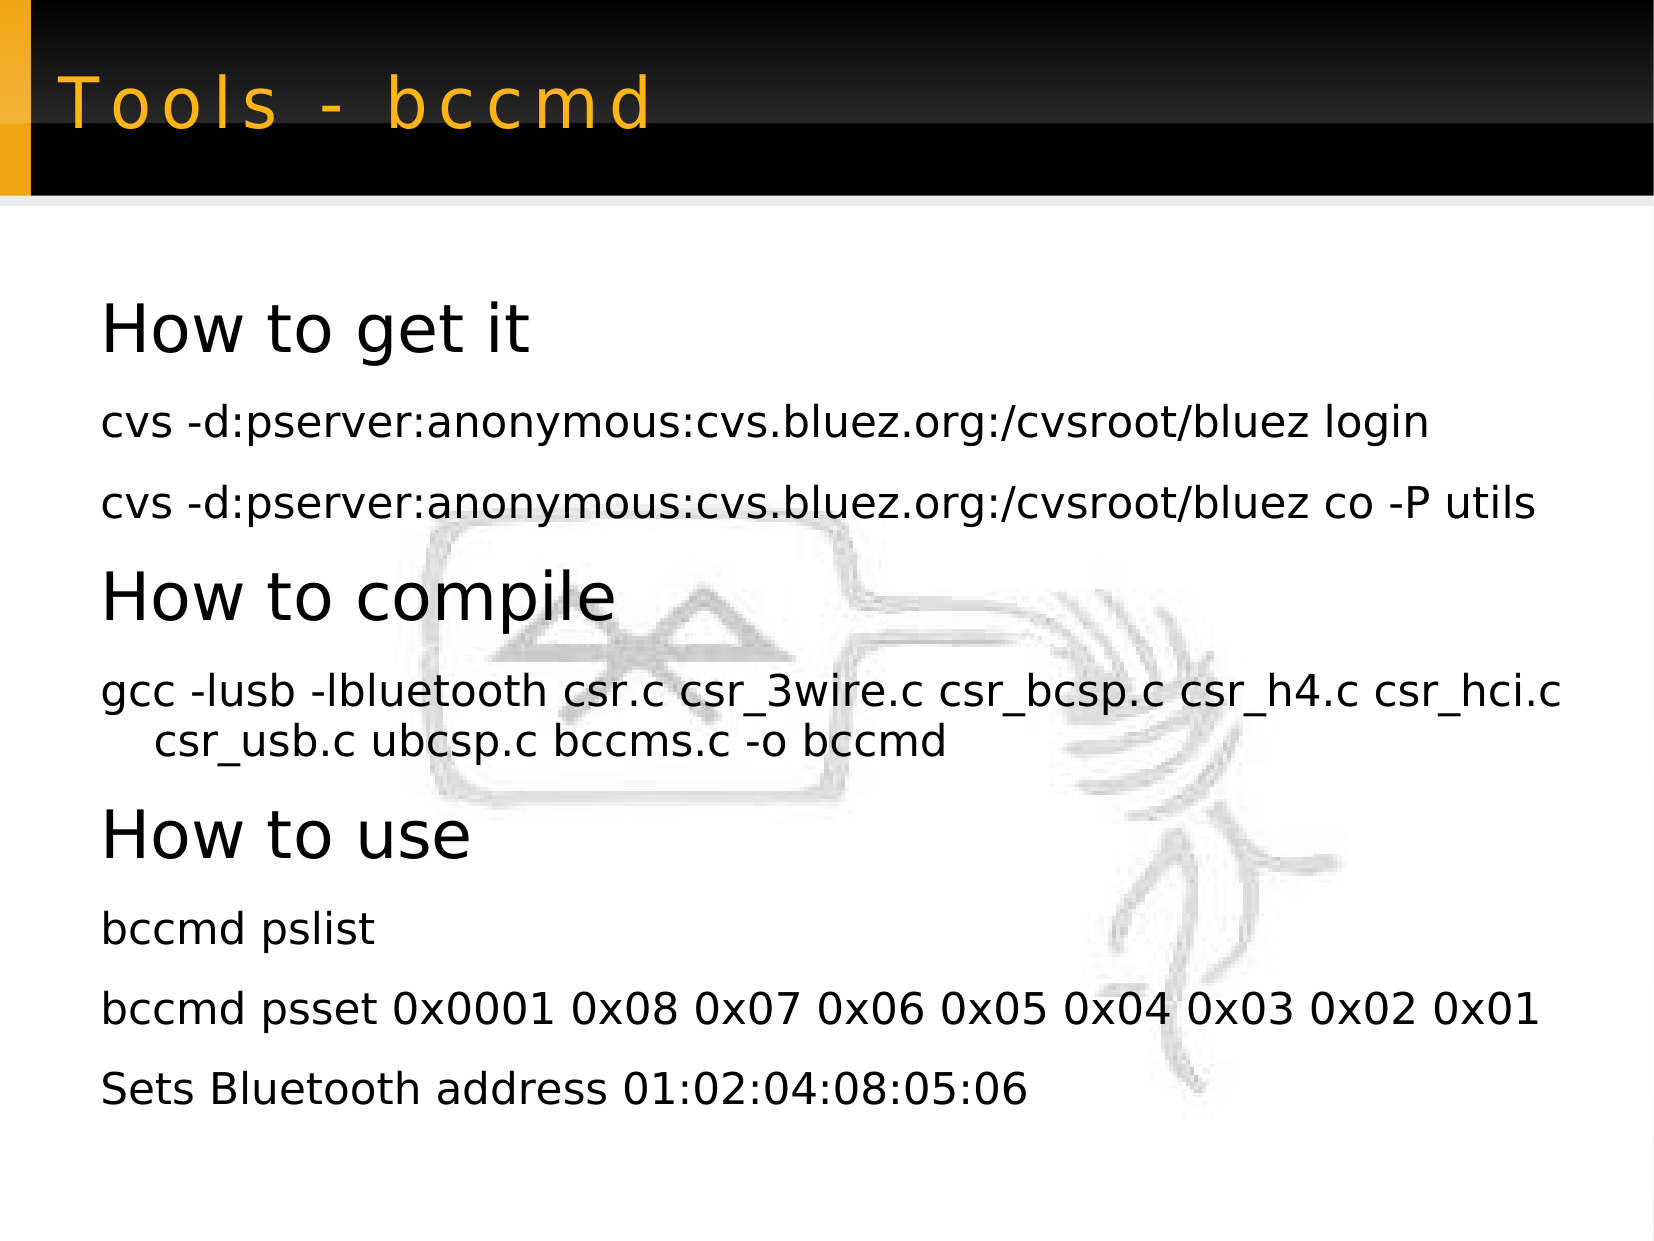

# Tools - bccmd
How to get it
cvs -d:pserver:anonymous:cvs.bluez.org:/cvsroot/bluez login
cvs -d:pserver:anonymous:cvs.bluez.org:/cvsroot/bluez co -P utils
How to compile
gcc -lusb -lbluetooth csr.c csr_3wire.c csr_bcsp.c csr_h4.c csr_hci.c csr_usb.c ubcsp.c bccms.c -o bccmd
How to use
bccmd pslist
bccmd psset 0x0001 0x08 0x07 0x06 0x05 0x04 0x03 0x02 0x01
Sets Bluetooth address 01:02:04:08:05:06